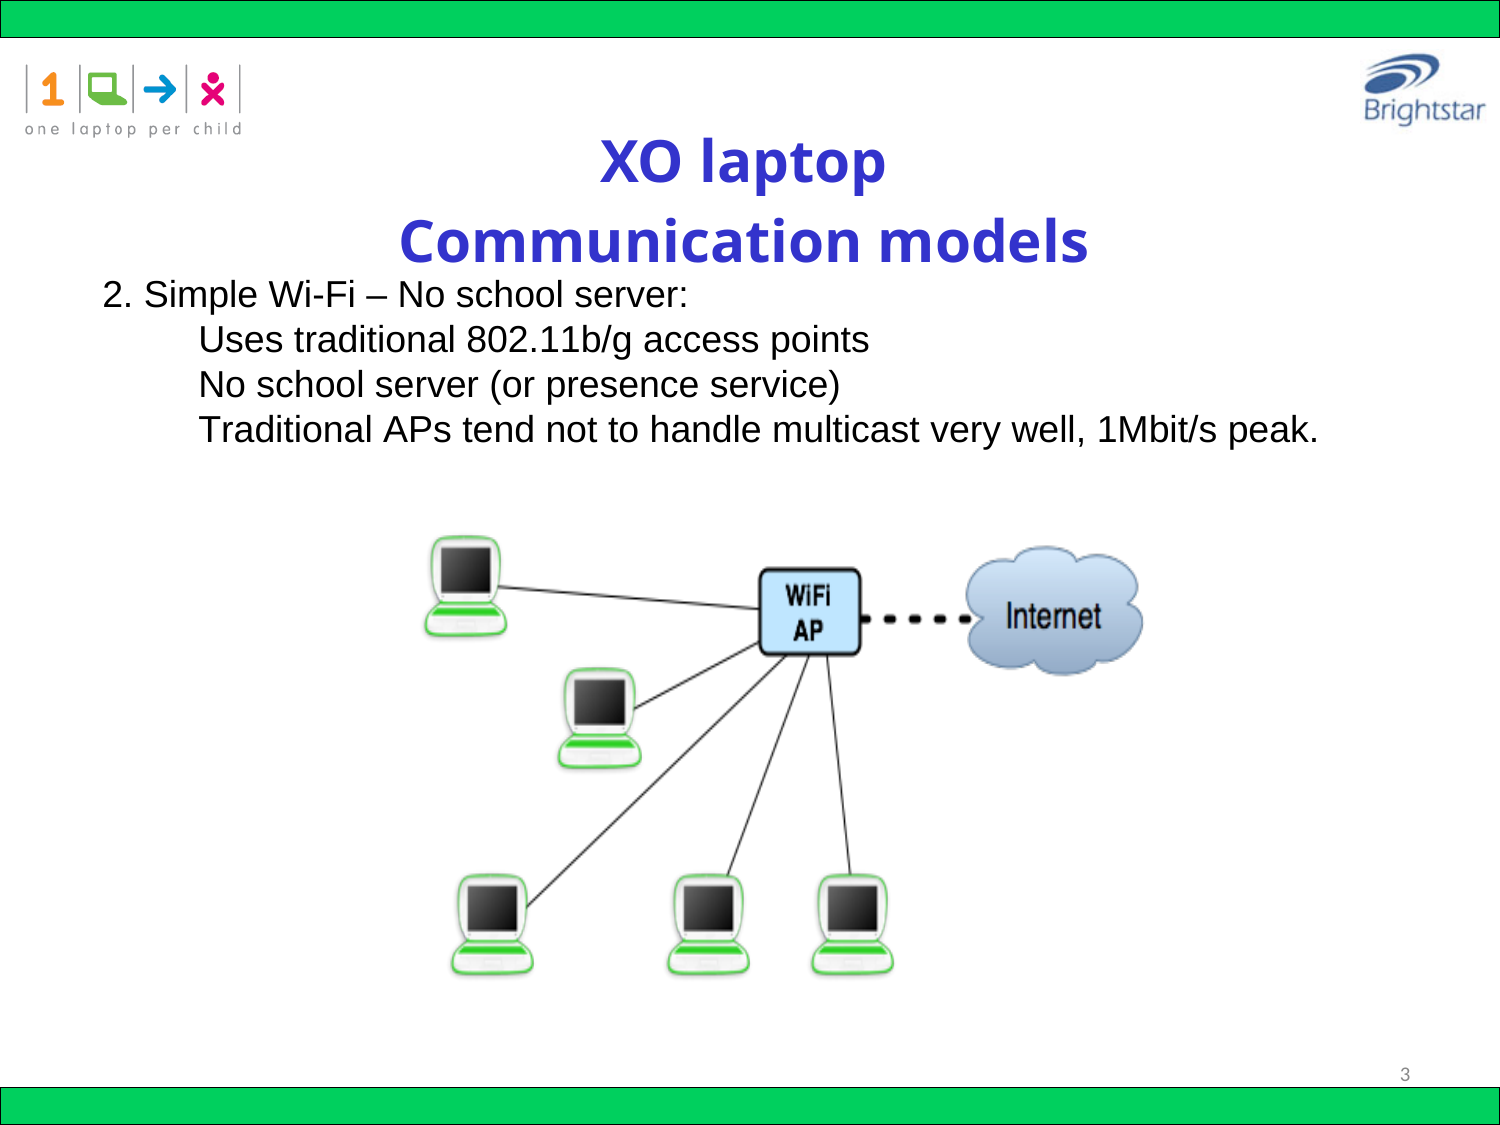

# XO laptop Communication models
2. Simple Wi-Fi – No school server:
 Uses traditional 802.11b/g access points
 No school server (or presence service)
 Traditional APs tend not to handle multicast very well, 1Mbit/s peak.